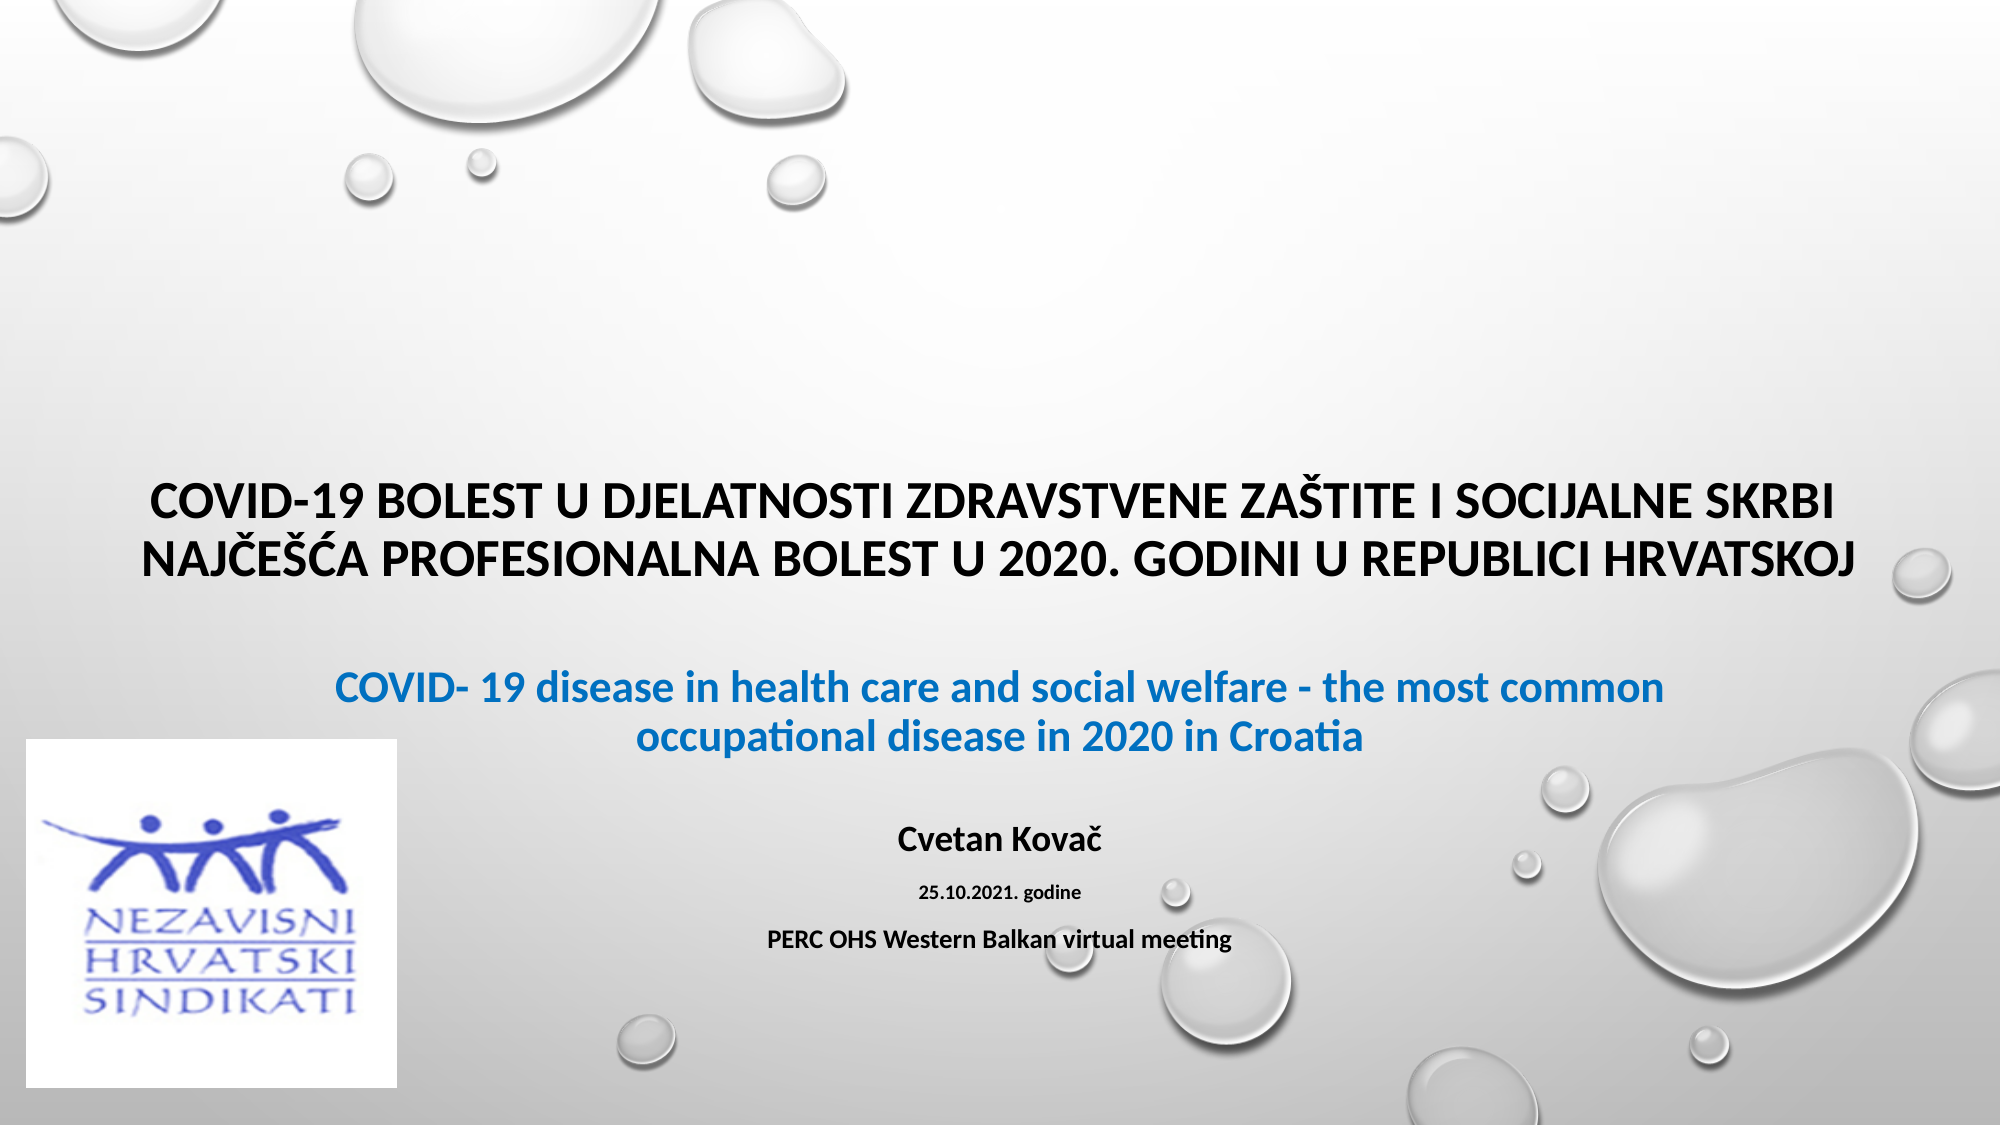

# COVID-19 BOLEST U DJELATNOSTI ZDRAVSTVENE ZAŠTITE I SOCIJALNE SKRBI NAJČEŠĆA PROFESIONALNA BOLEST U 2020. GODINI U REPUBLICI HRVATSKOJ COVID- 19 disease in health care and social welfare - the most common occupational disease in 2020 in Croatia Cvetan Kovač 25.10.2021. godine PERC OHS Western Balkan virtual meeting